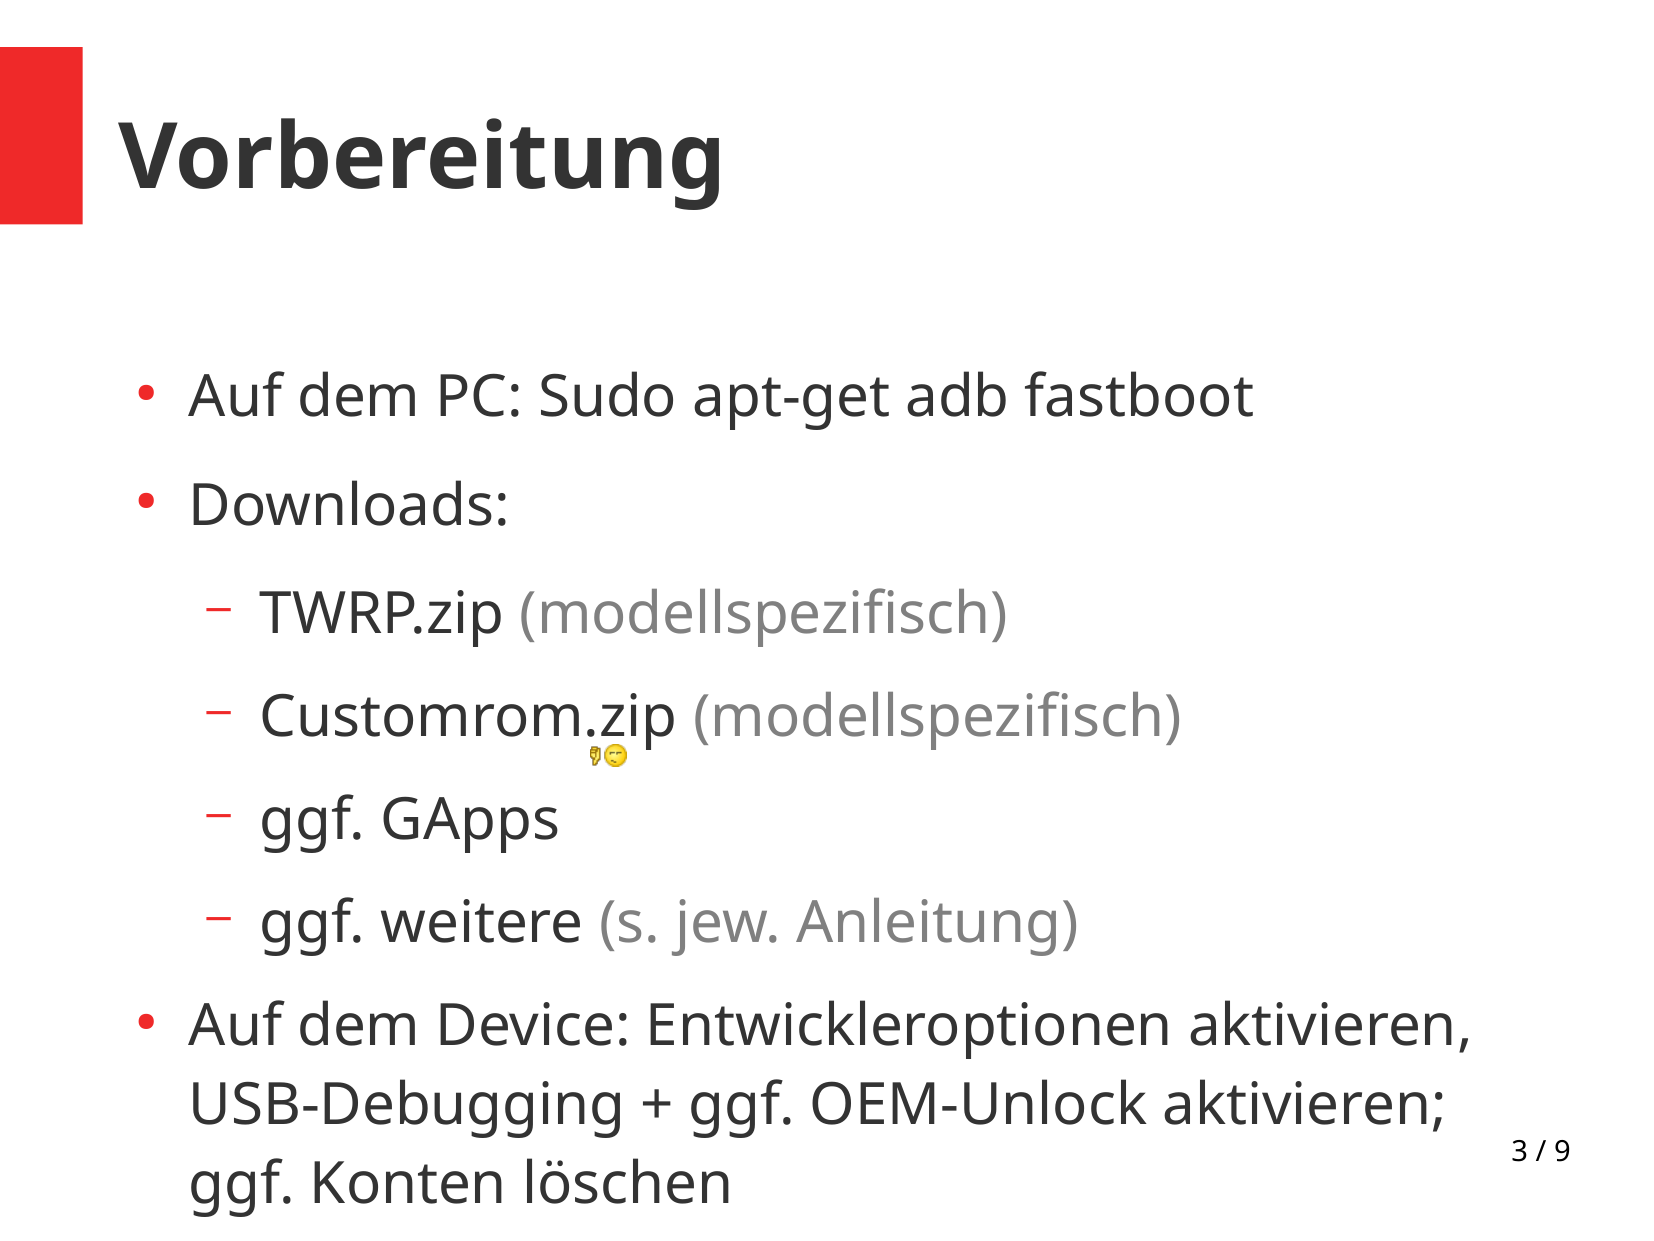

# Vorbereitung
Auf dem PC: Sudo apt-get adb fastboot
Downloads:
TWRP.zip (modellspezifisch)
Customrom.zip (modellspezifisch)
ggf. GApps
ggf. weitere (s. jew. Anleitung)
Auf dem Device: Entwickleroptionen aktivieren, USB-Debugging + ggf. OEM-Unlock aktivieren; ggf. Konten löschen
3